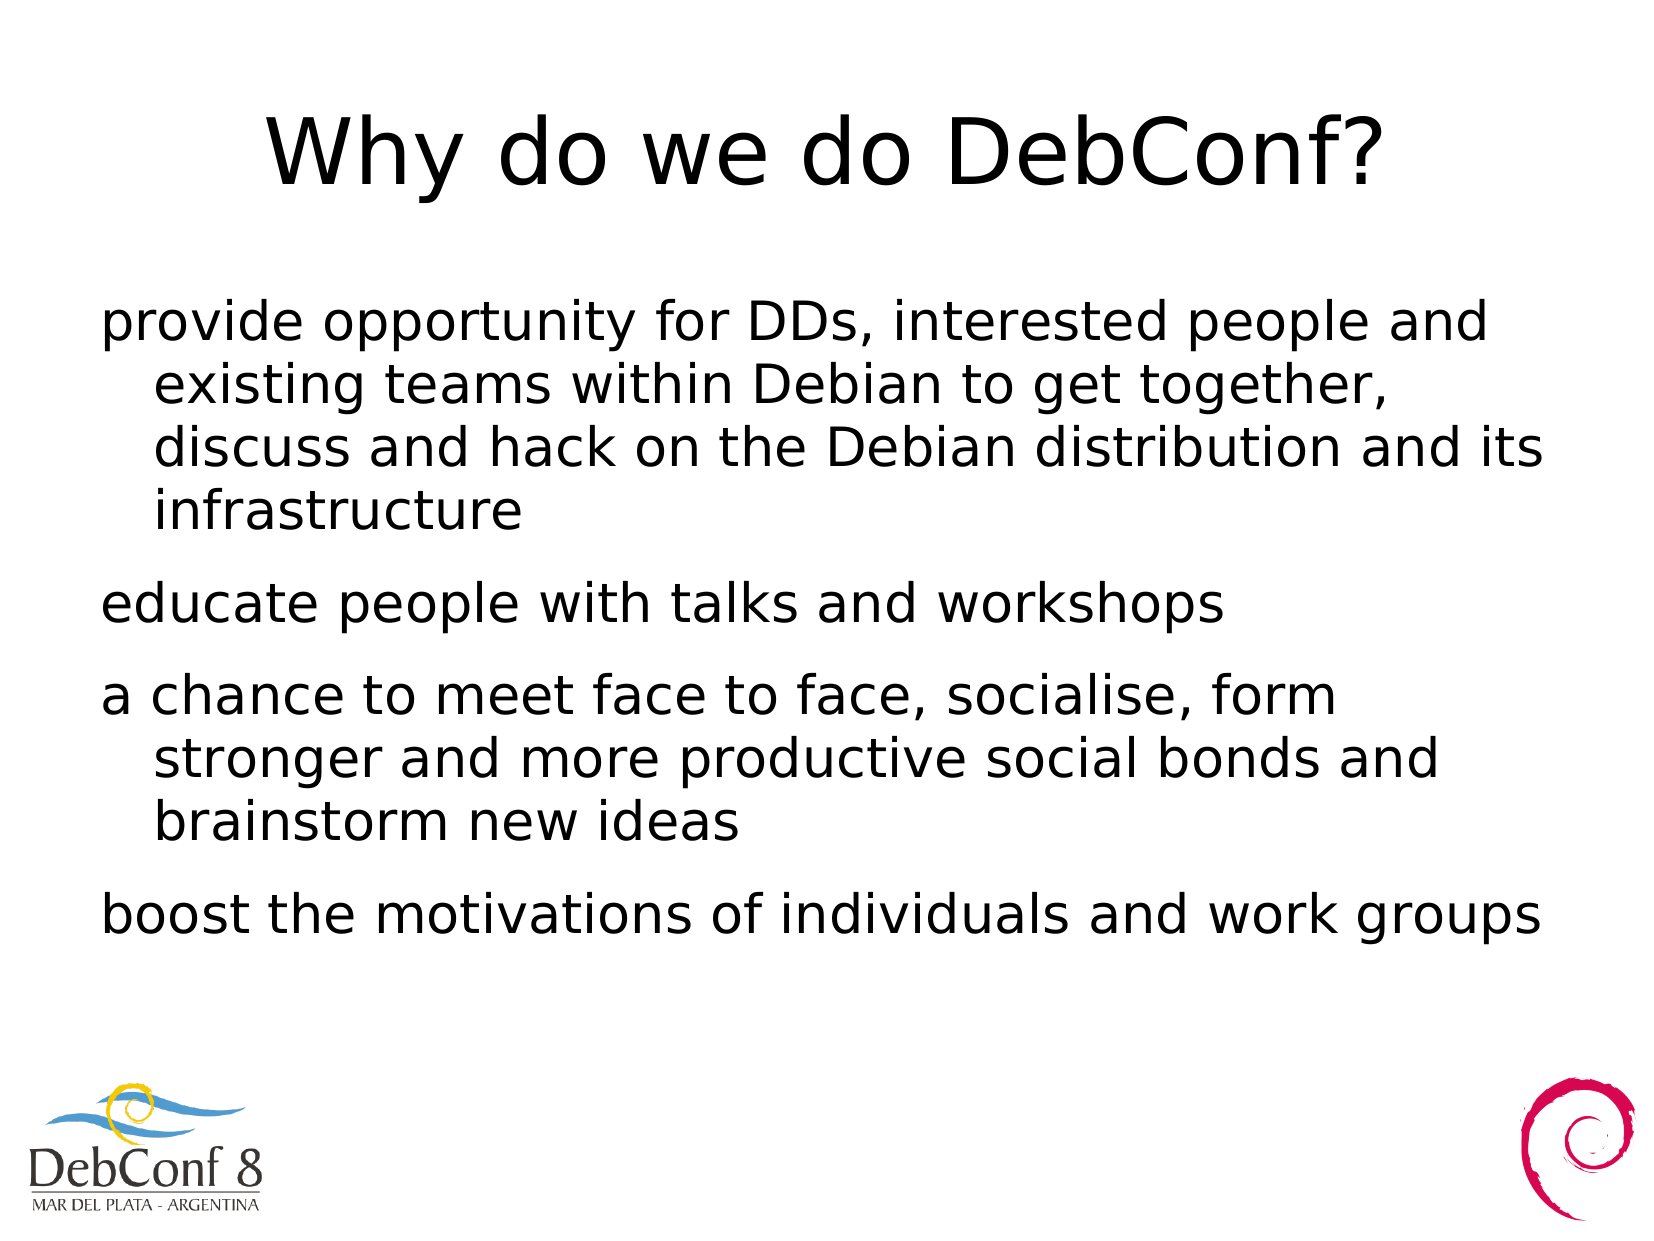

# Why do we do DebConf?
provide opportunity for DDs, interested people and existing teams within Debian to get together, discuss and hack on the Debian distribution and its infrastructure
educate people with talks and workshops
a chance to meet face to face, socialise, form stronger and more productive social bonds and brainstorm new ideas
boost the motivations of individuals and work groups